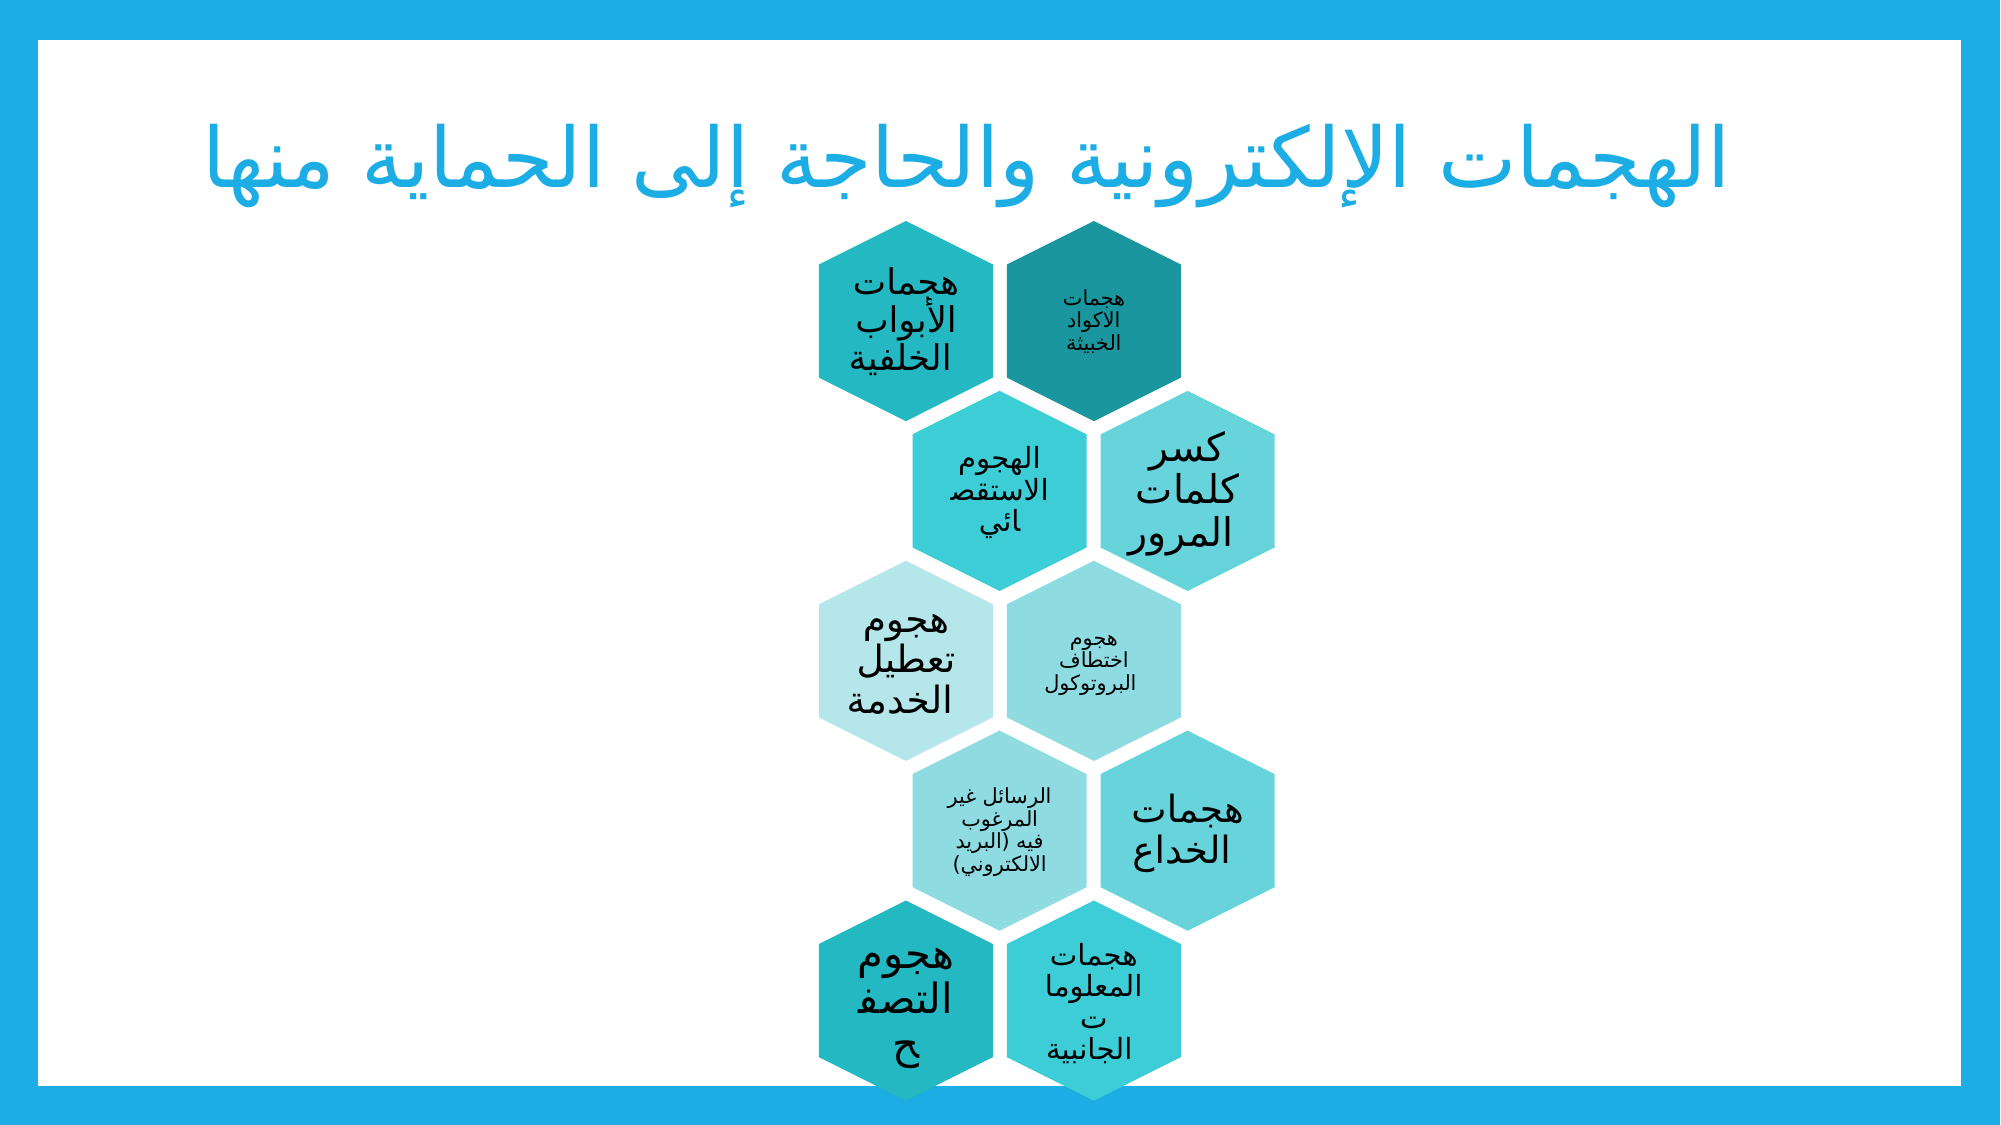

# الهجمات الإلكترونية والحاجة إلى الحماية منها
هجمات الأبواب الخلفية
هجمات الاكواد الخبيثة
الهجوم الاستقصائي
كسر كلمات المرور
هجوم تعطيل الخدمة
هجوم اختطاف البروتوكول
الرسائل غير المرغوب فيه (البريد الالكتروني)
هجمات الخداع
هجوم التصفح
هجمات المعلومات الجانبية